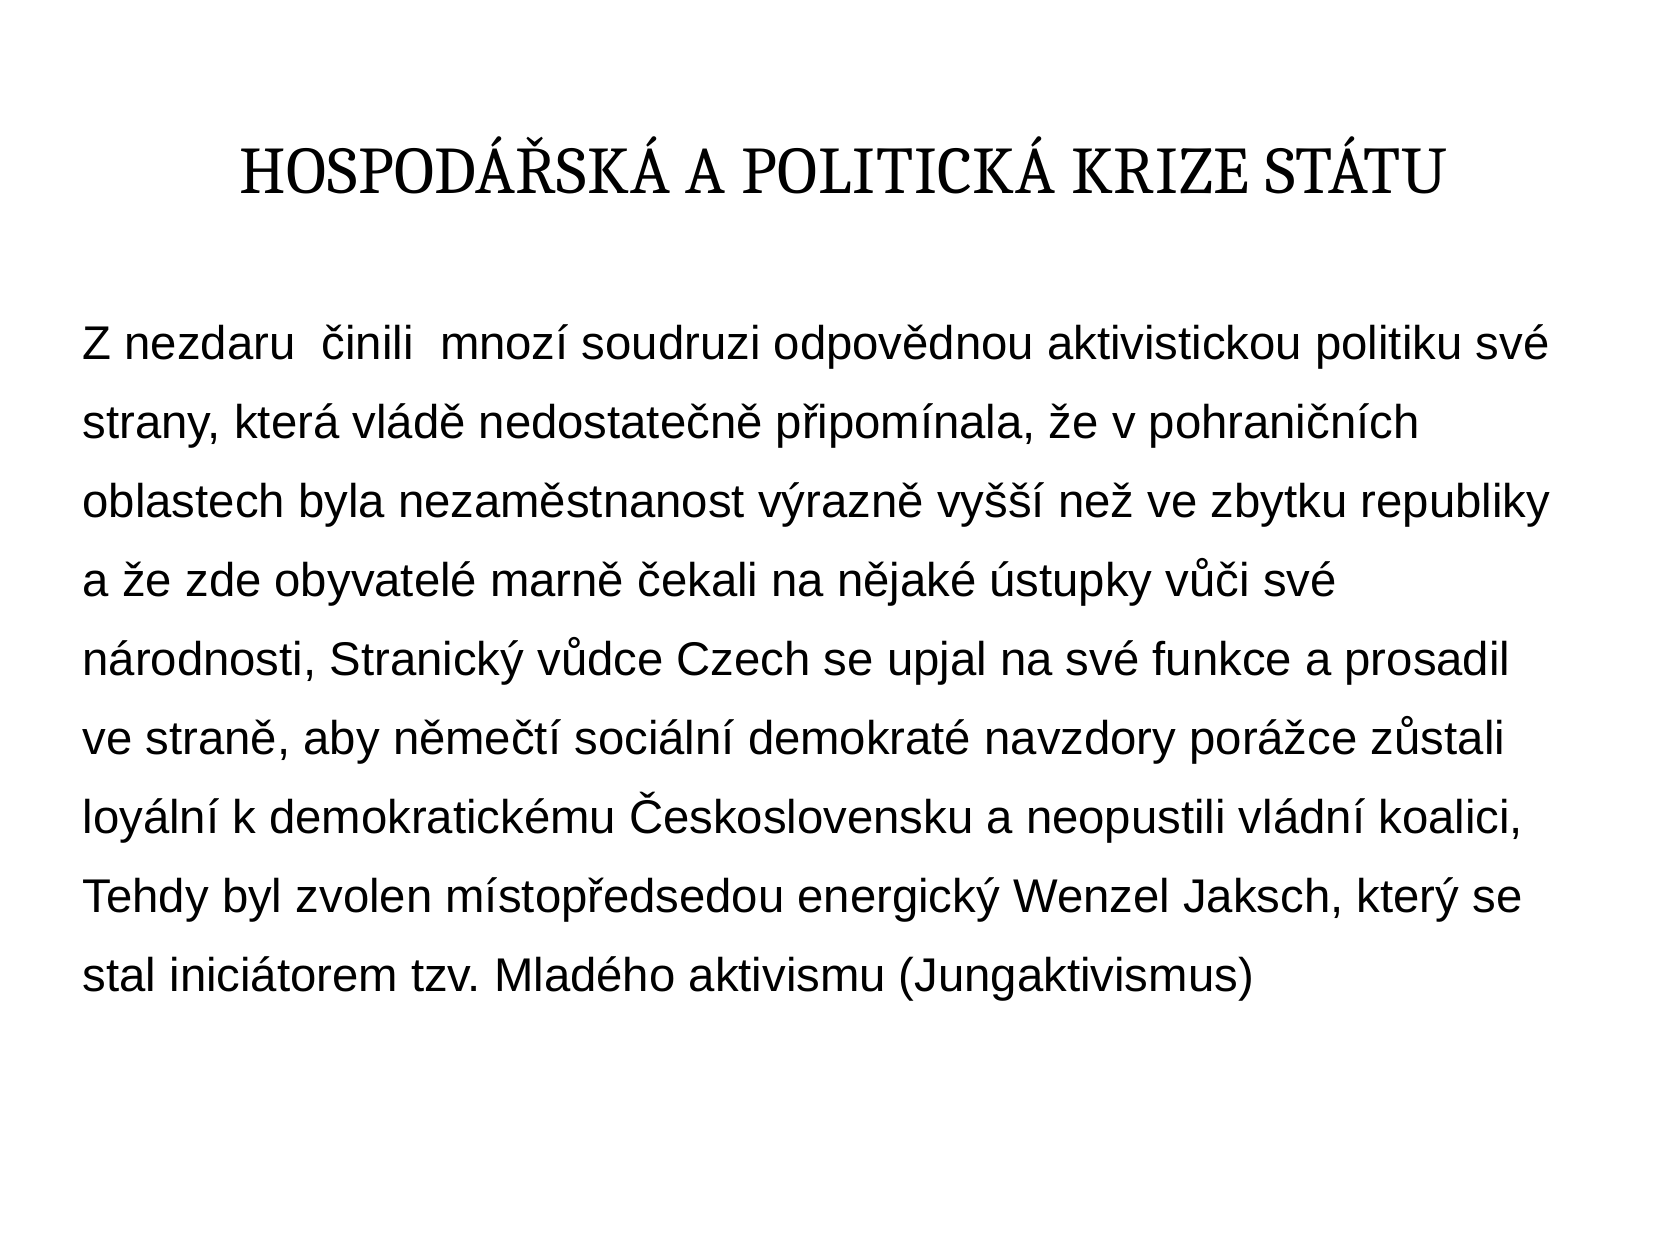

# Hospodářská a politická krize státu
Z nezdaru činili mnozí soudruzi odpovědnou aktivistickou politiku své strany, která vládě nedostatečně připomínala, že v pohraničních oblastech byla nezaměstnanost výrazně vyšší než ve zbytku republiky a že zde obyvatelé marně čekali na nějaké ústupky vůči své národnosti, Stranický vůdce Czech se upjal na své funkce a prosadil ve straně, aby němečtí sociální demokraté navzdory porážce zůstali loyální k demokratickému Československu a neopustili vládní koalici, Tehdy byl zvolen místopředsedou energický Wenzel Jaksch, který se stal iniciátorem tzv. Mladého aktivismu (Jungaktivismus)